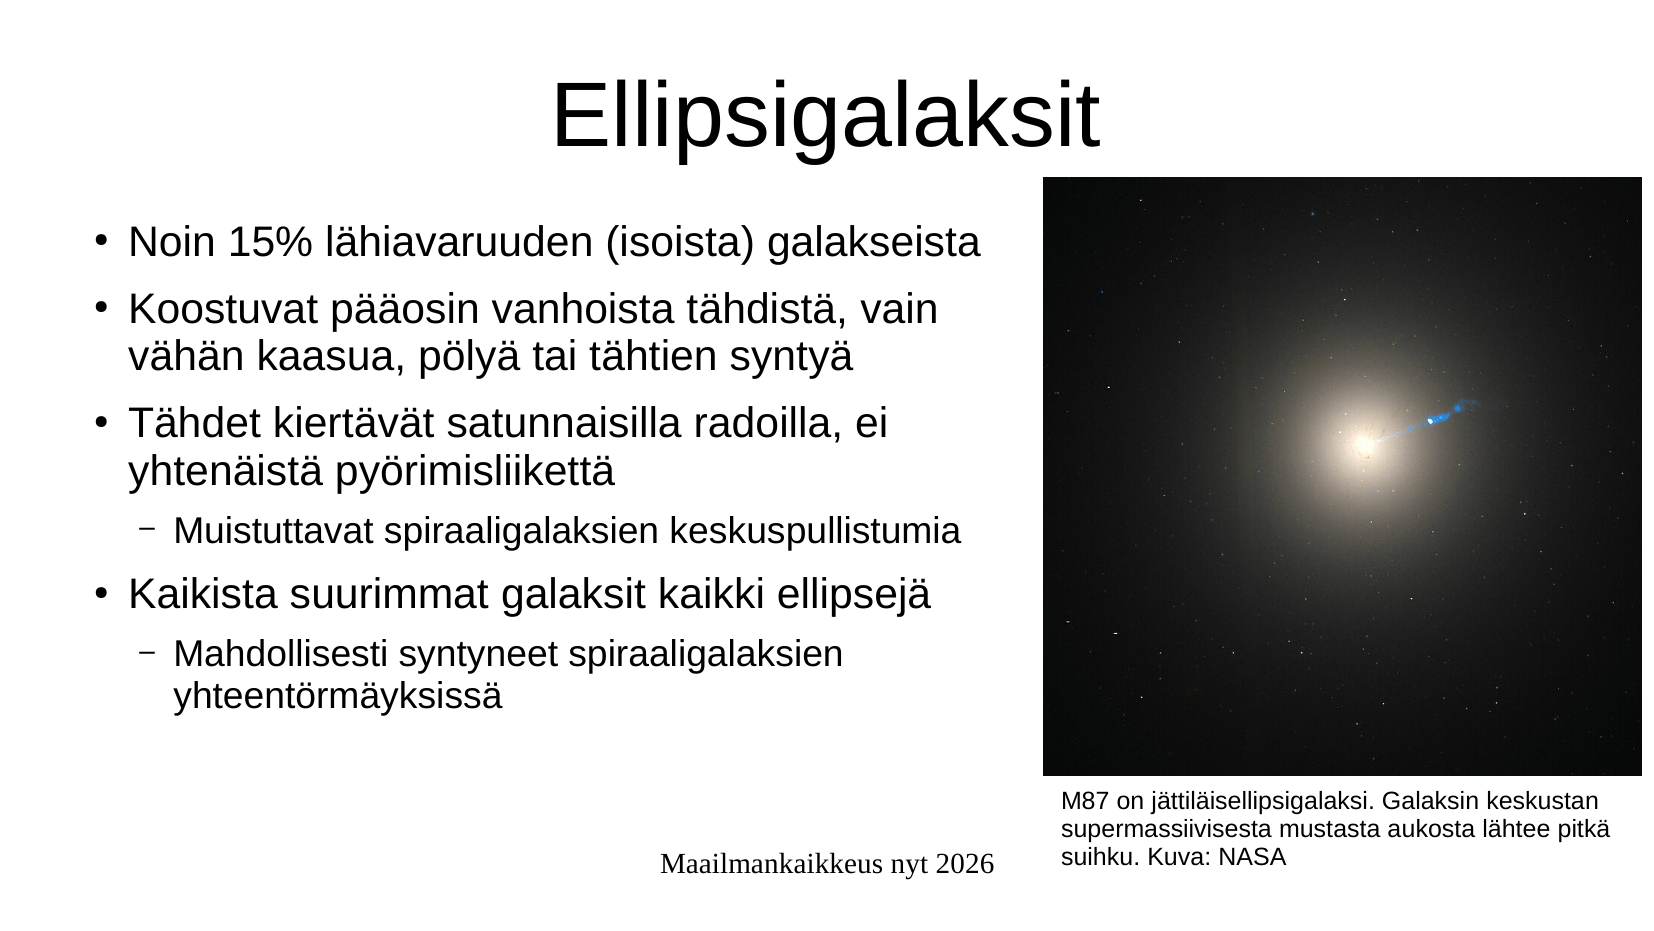

# Ellipsigalaksit
Noin 15% lähiavaruuden (isoista) galakseista
Koostuvat pääosin vanhoista tähdistä, vain vähän kaasua, pölyä tai tähtien syntyä
Tähdet kiertävät satunnaisilla radoilla, ei yhtenäistä pyörimisliikettä
Muistuttavat spiraaligalaksien keskuspullistumia
Kaikista suurimmat galaksit kaikki ellipsejä
Mahdollisesti syntyneet spiraaligalaksien yhteentörmäyksissä
M87 on jättiläisellipsigalaksi. Galaksin keskustan supermassiivisesta mustasta aukosta lähtee pitkä suihku. Kuva: NASA